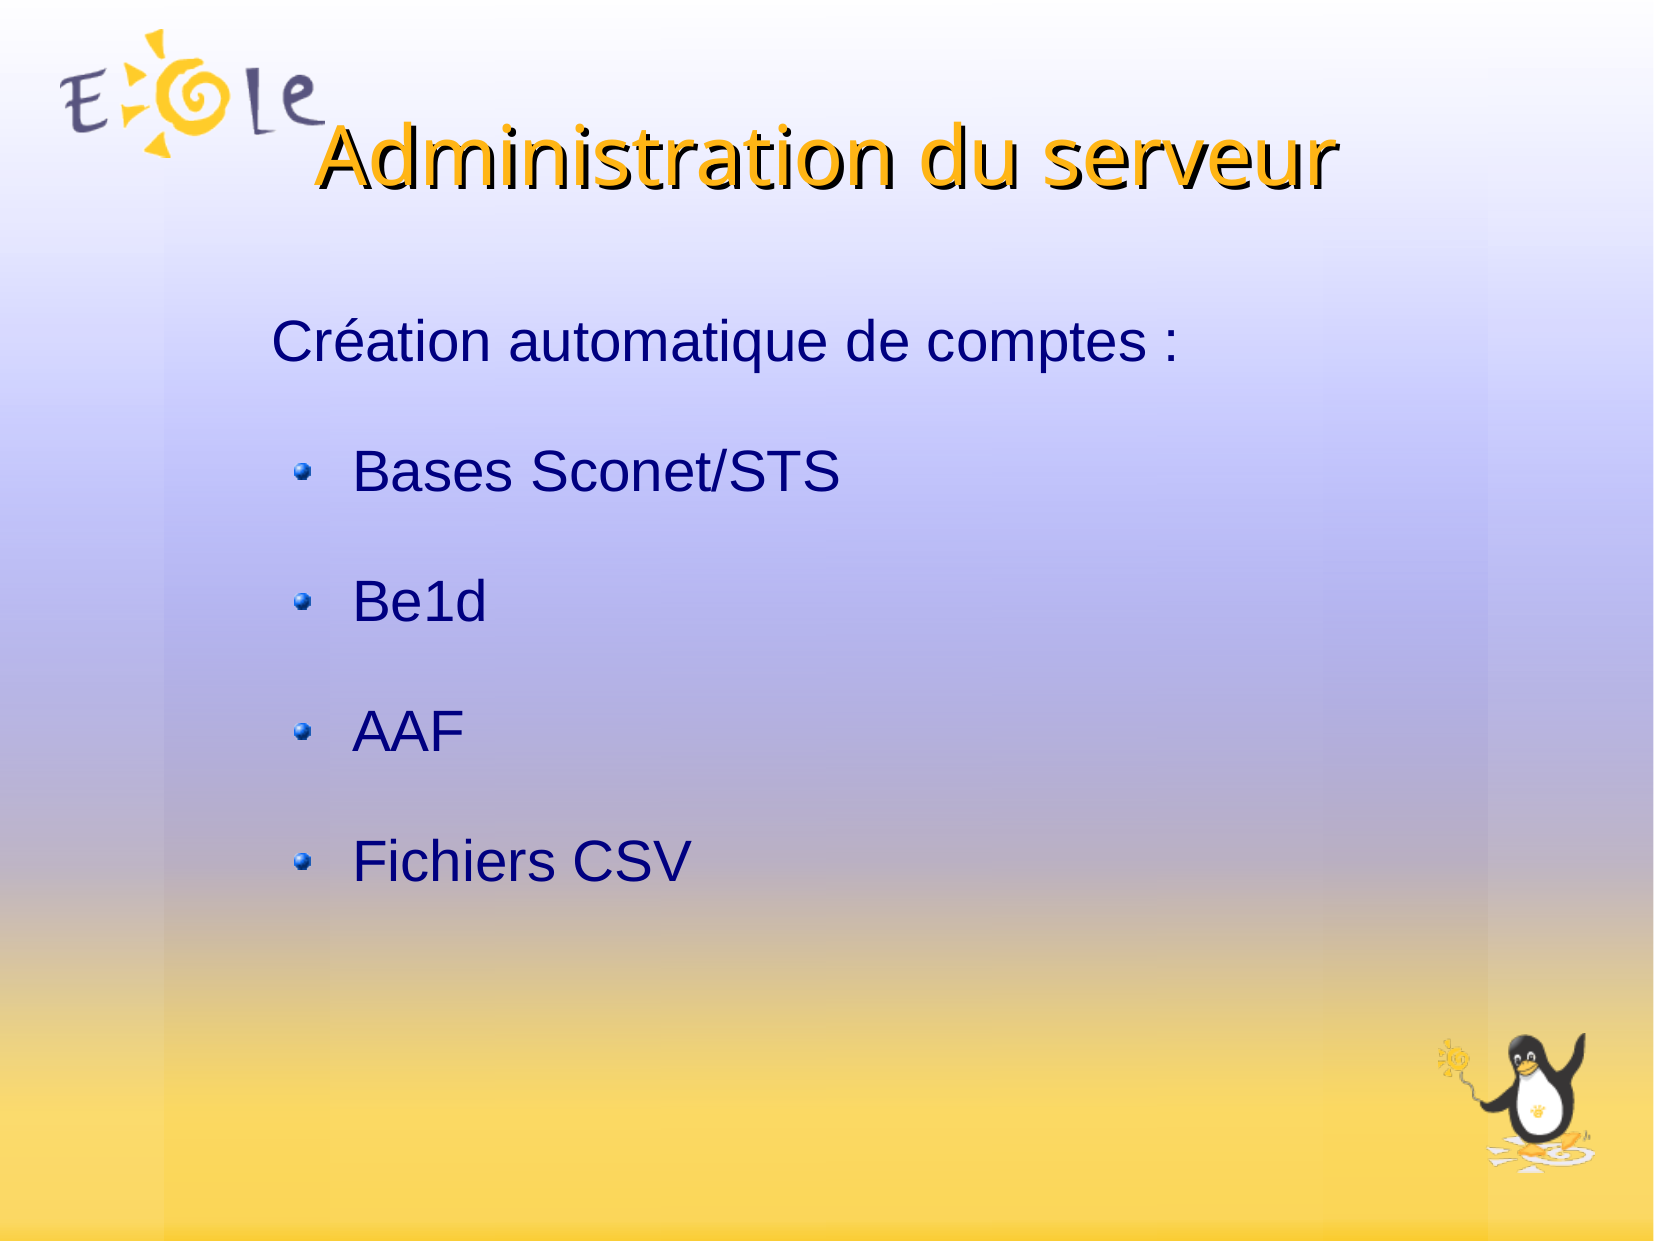

# Administration du serveur
Création automatique de comptes :
Bases Sconet/STS
Be1d
AAF
Fichiers CSV